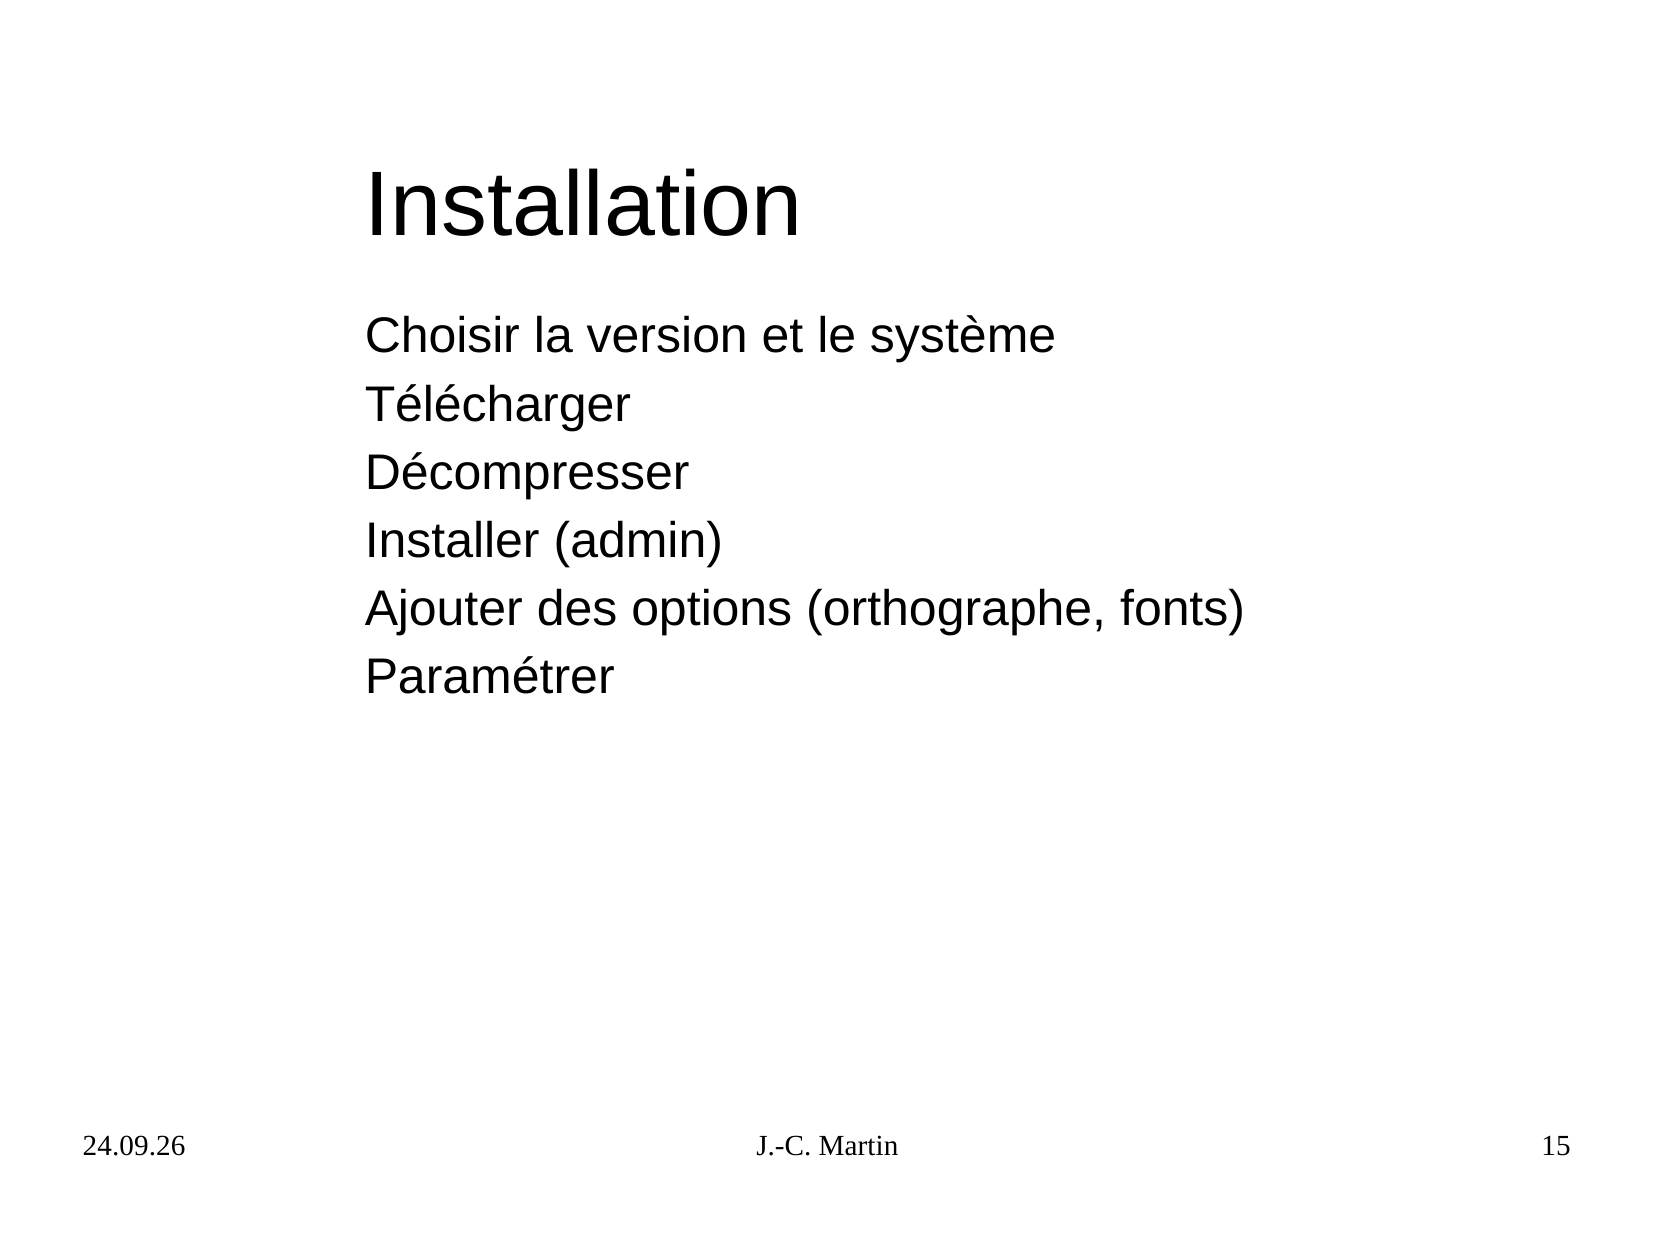

# Installation
Choisir la version et le système
Télécharger
Décompresser
Installer (admin)
Ajouter des options (orthographe, fonts)
Paramétrer
J.-C. Martin
15